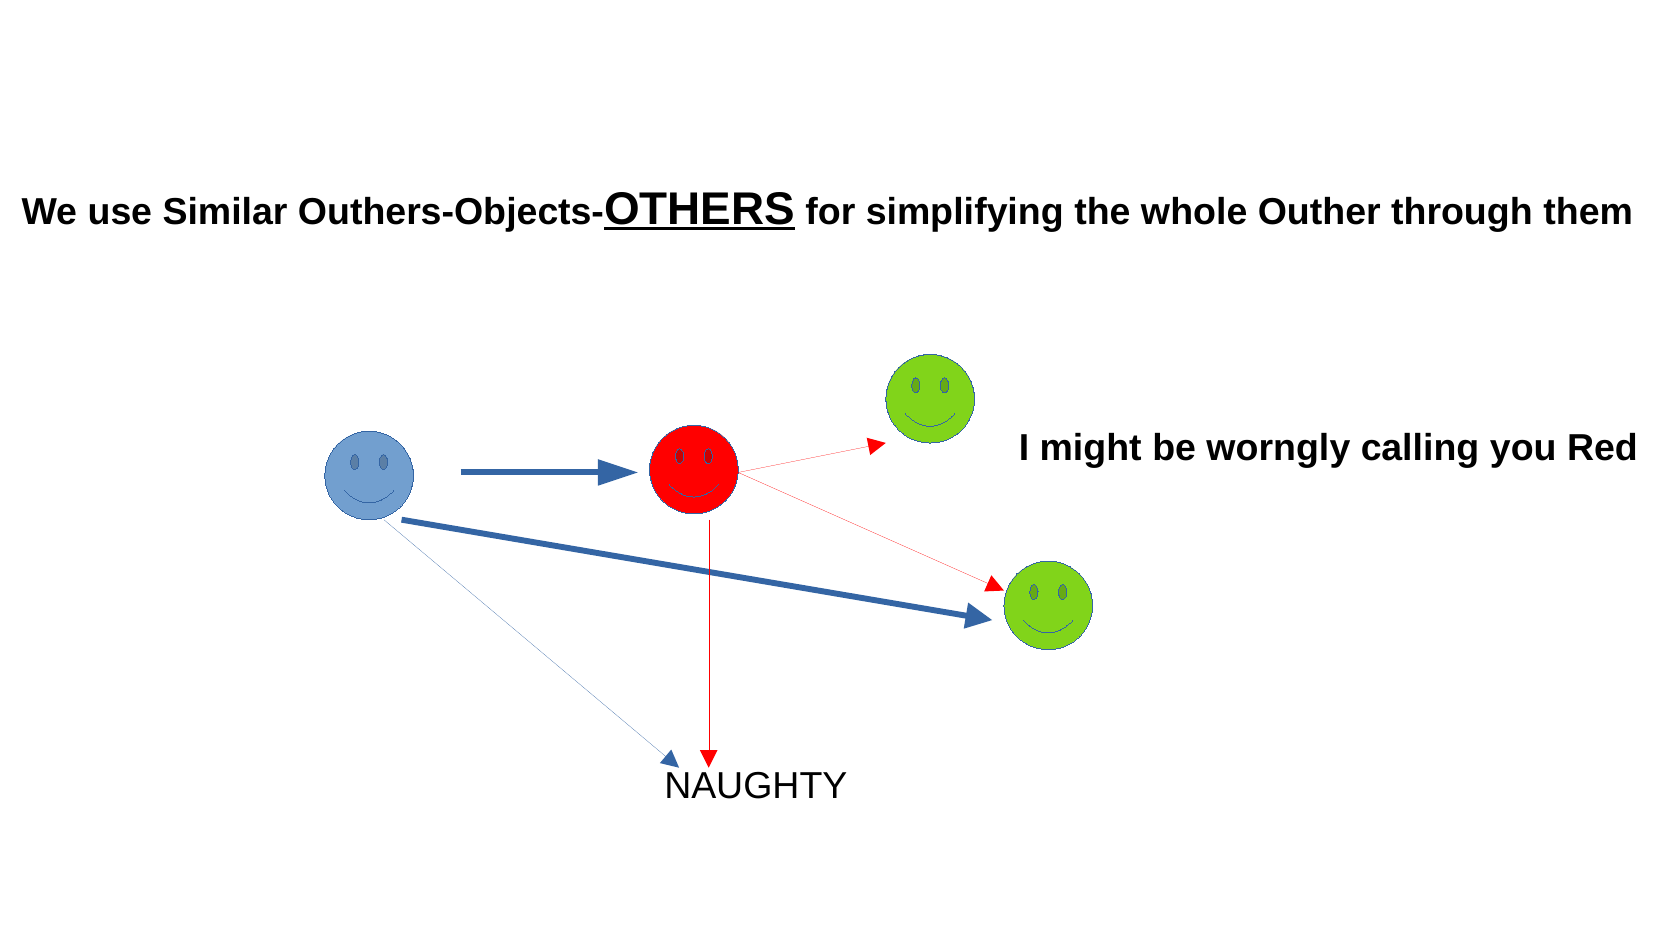

We use Similar Outhers-Objects-OTHERS for simplifying the whole Outher through them
I might be worngly calling you Red
NAUGHTY